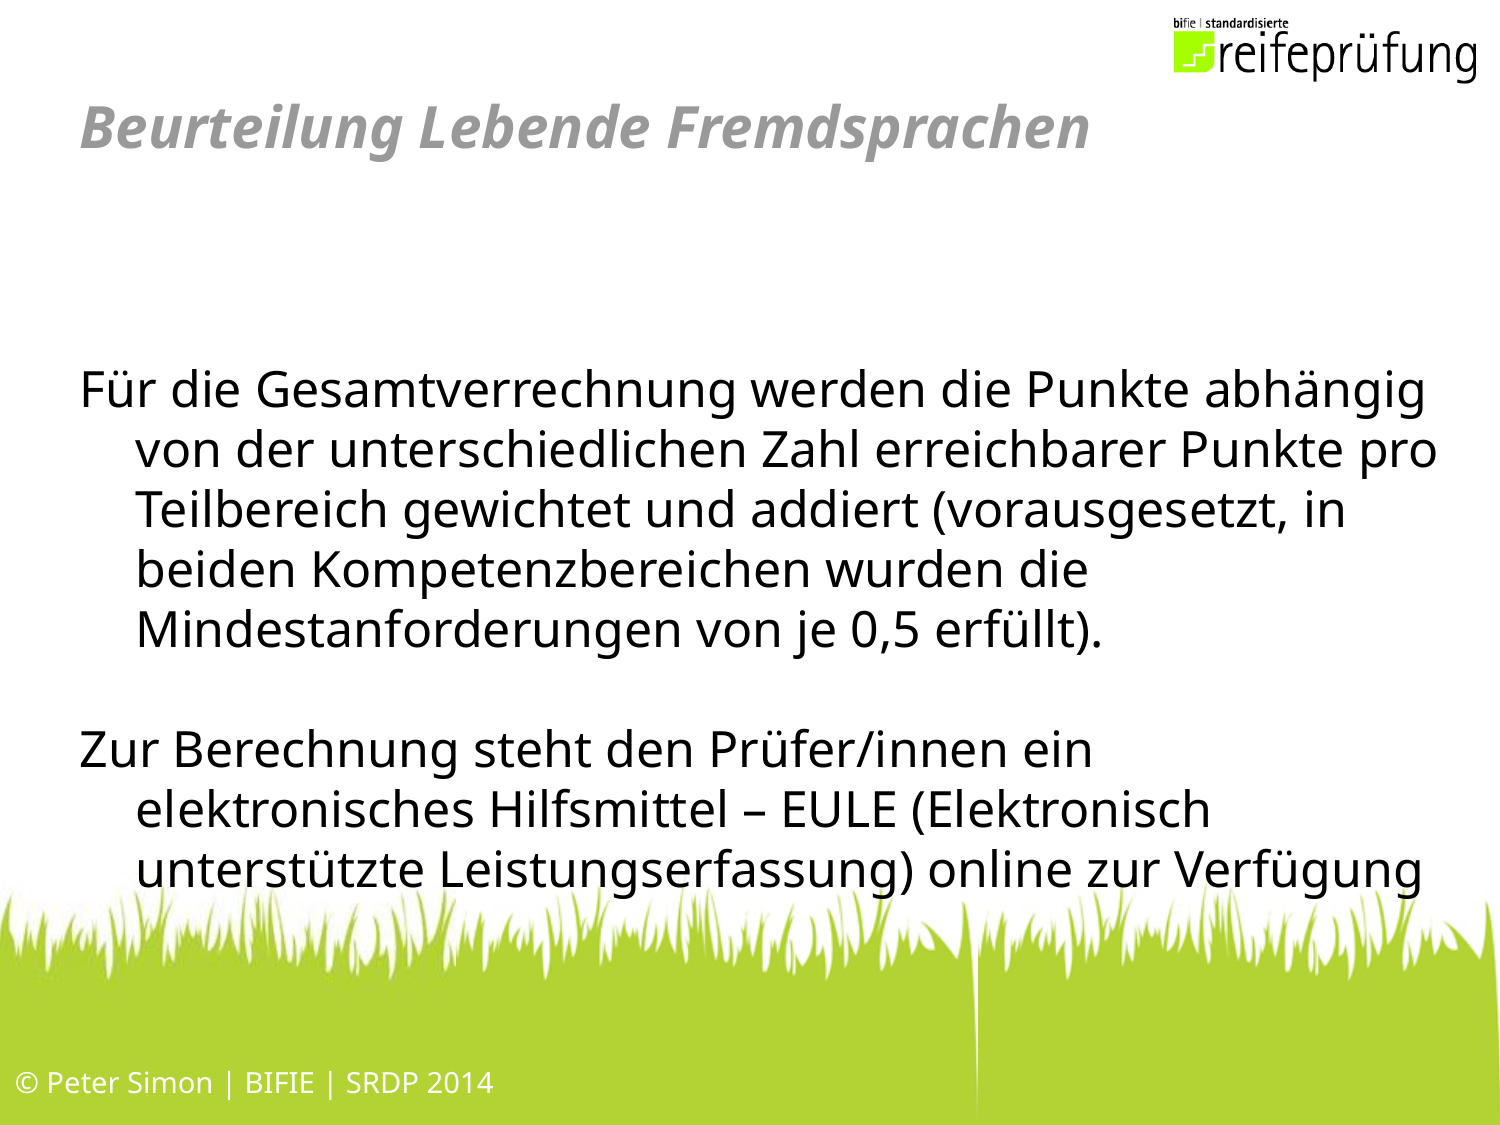

# Beurteilung Lebende Fremdsprachen
Für die Gesamtverrechnung werden die Punkte abhängig von der unterschiedlichen Zahl erreichbarer Punkte pro Teilbereich gewichtet und addiert (vorausgesetzt, in beiden Kompetenzbereichen wurden die Mindestanforderungen von je 0,5 erfüllt).
Zur Berechnung steht den Prüfer/innen ein elektronisches Hilfsmittel – EULE (Elektronisch unterstützte Leistungserfassung) online zur Verfügung